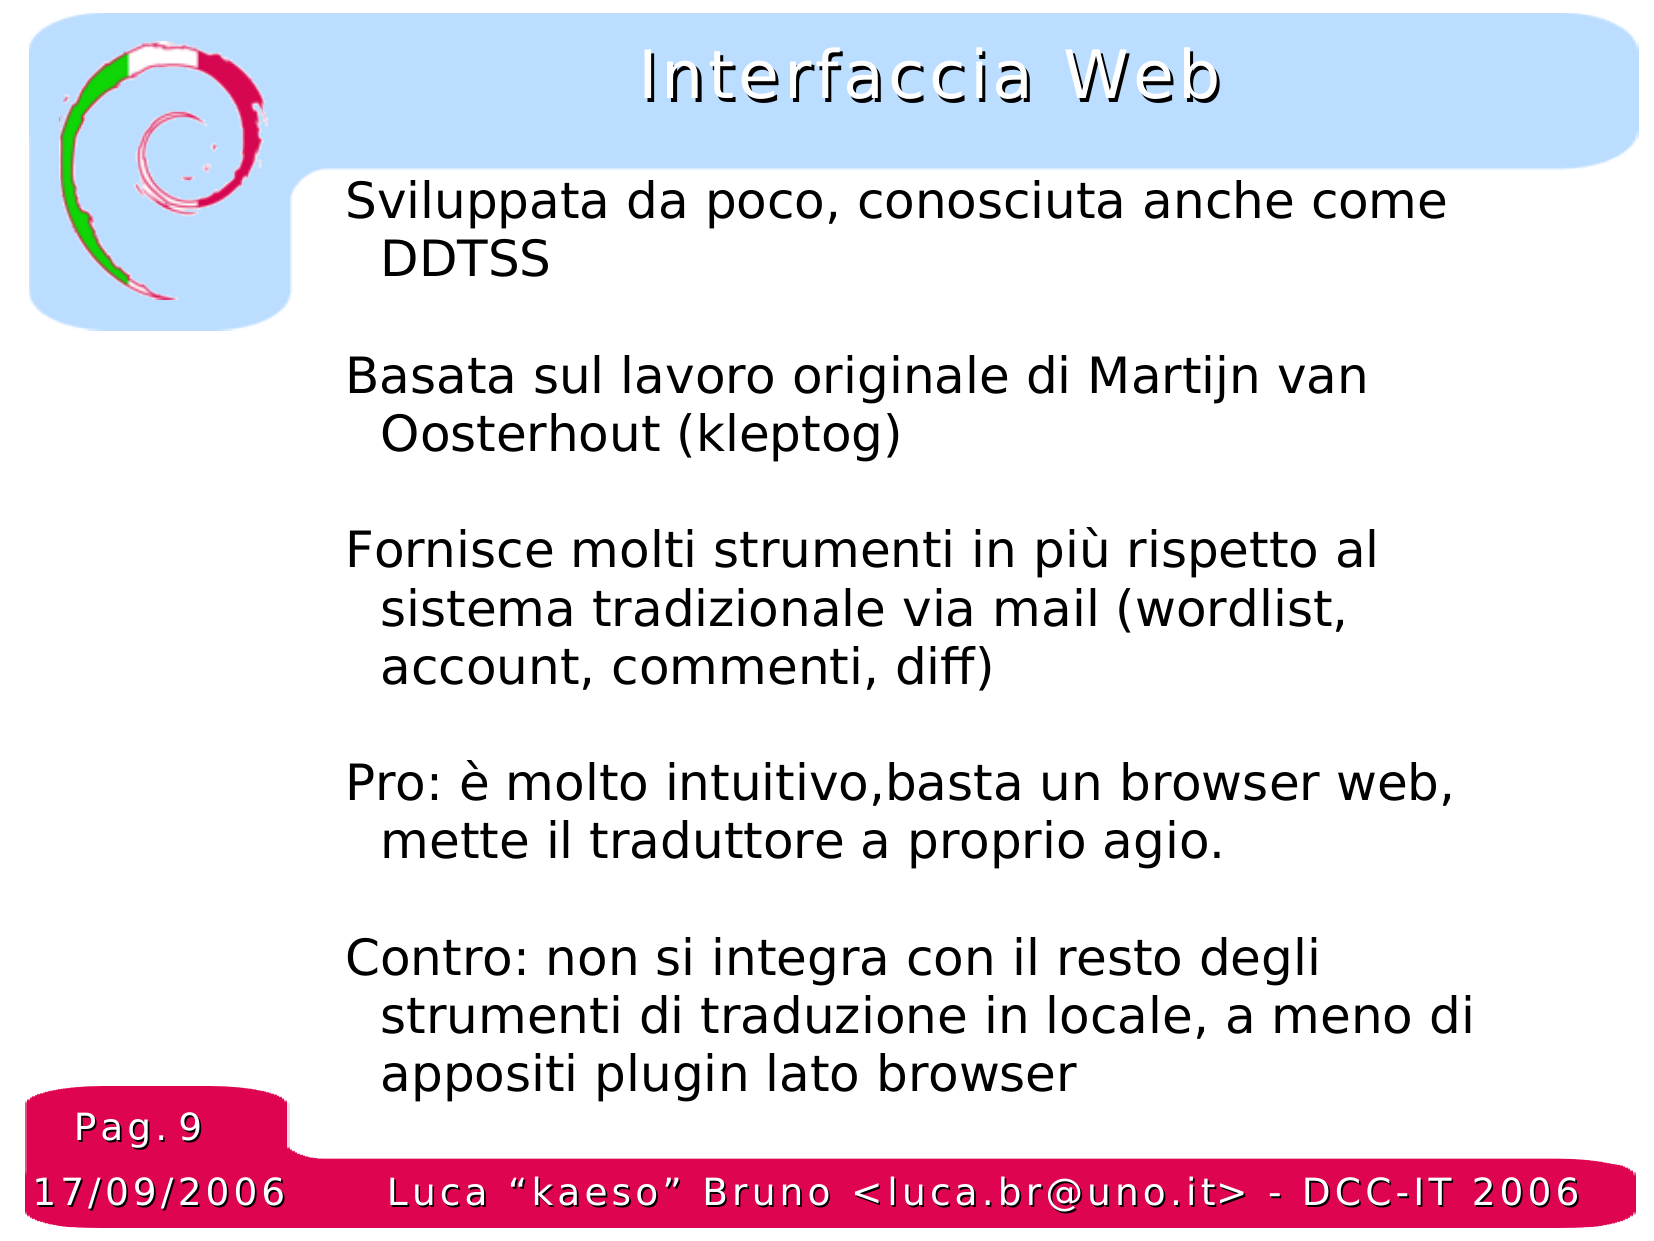

Interfaccia Web
Sviluppata da poco, conosciuta anche come DDTSS
Basata sul lavoro originale di Martijn van Oosterhout (kleptog)
Fornisce molti strumenti in più rispetto al sistema tradizionale via mail (wordlist, account, commenti, diff)
Pro: è molto intuitivo,basta un browser web, mette il traduttore a proprio agio.
Contro: non si integra con il resto degli strumenti di traduzione in locale, a meno di appositi plugin lato browser
Pag.
17/09/2006
Luca “kaeso” Bruno <luca.br@uno.it> - DCC-IT 2006